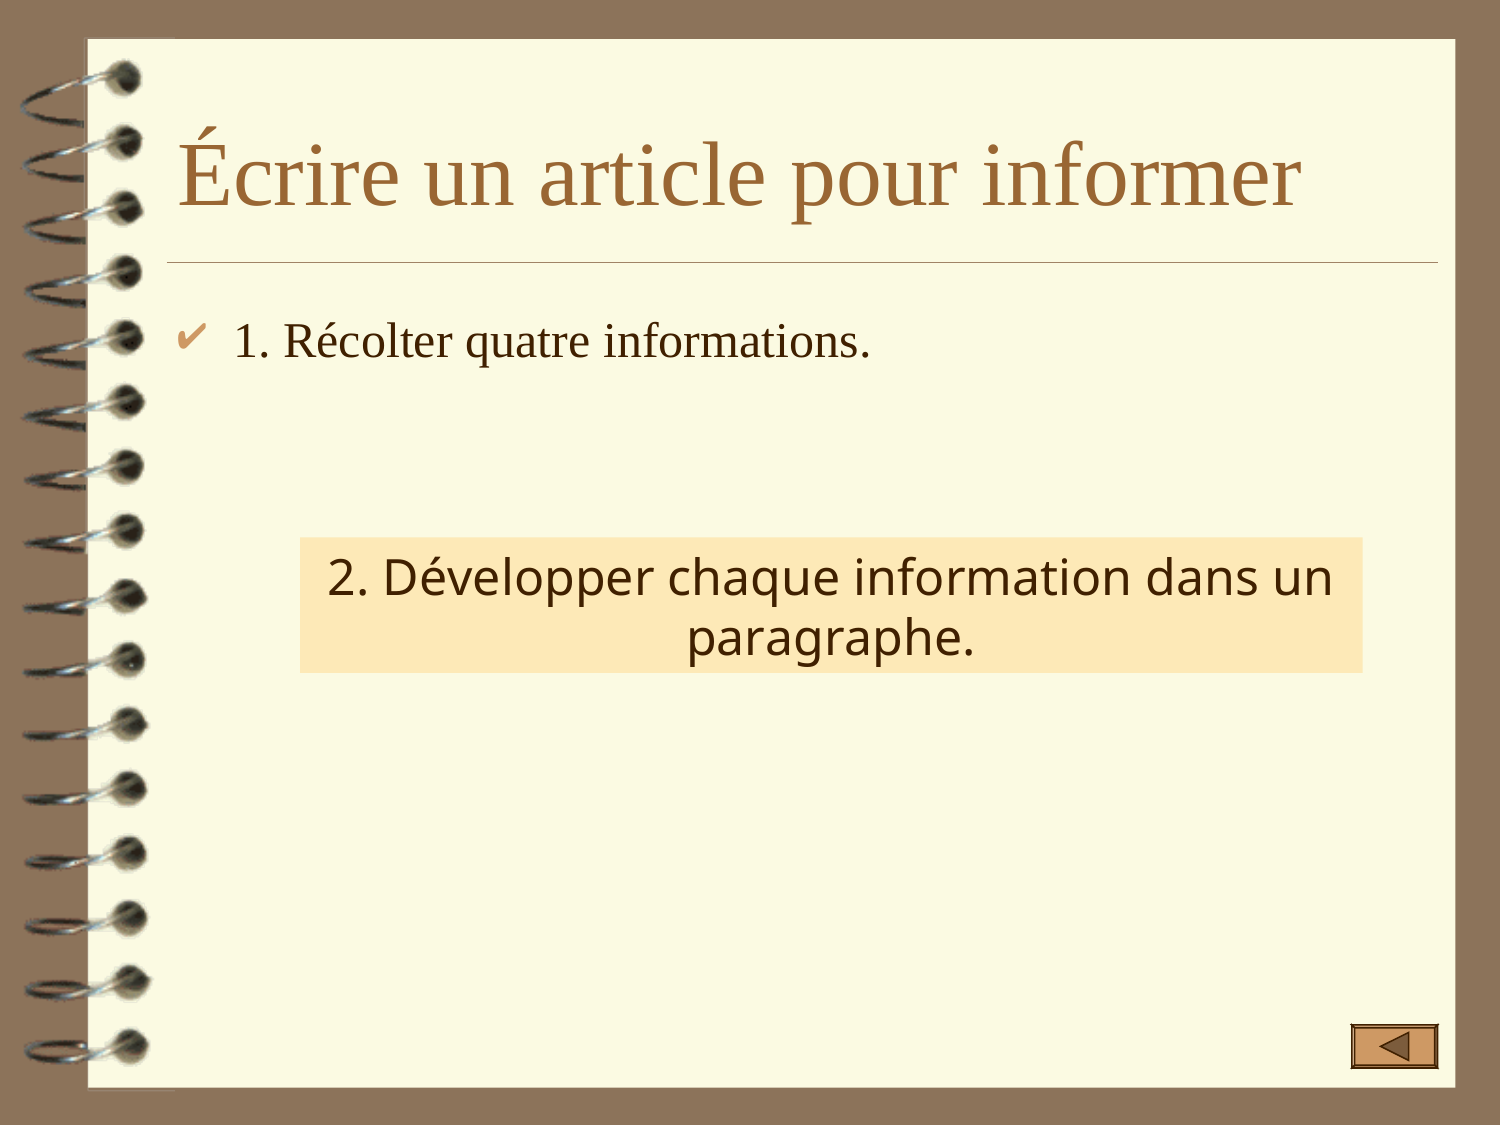

# Écrire un article pour informer
1. Récolter quatre informations.
2. Développer chaque information dans un paragraphe.